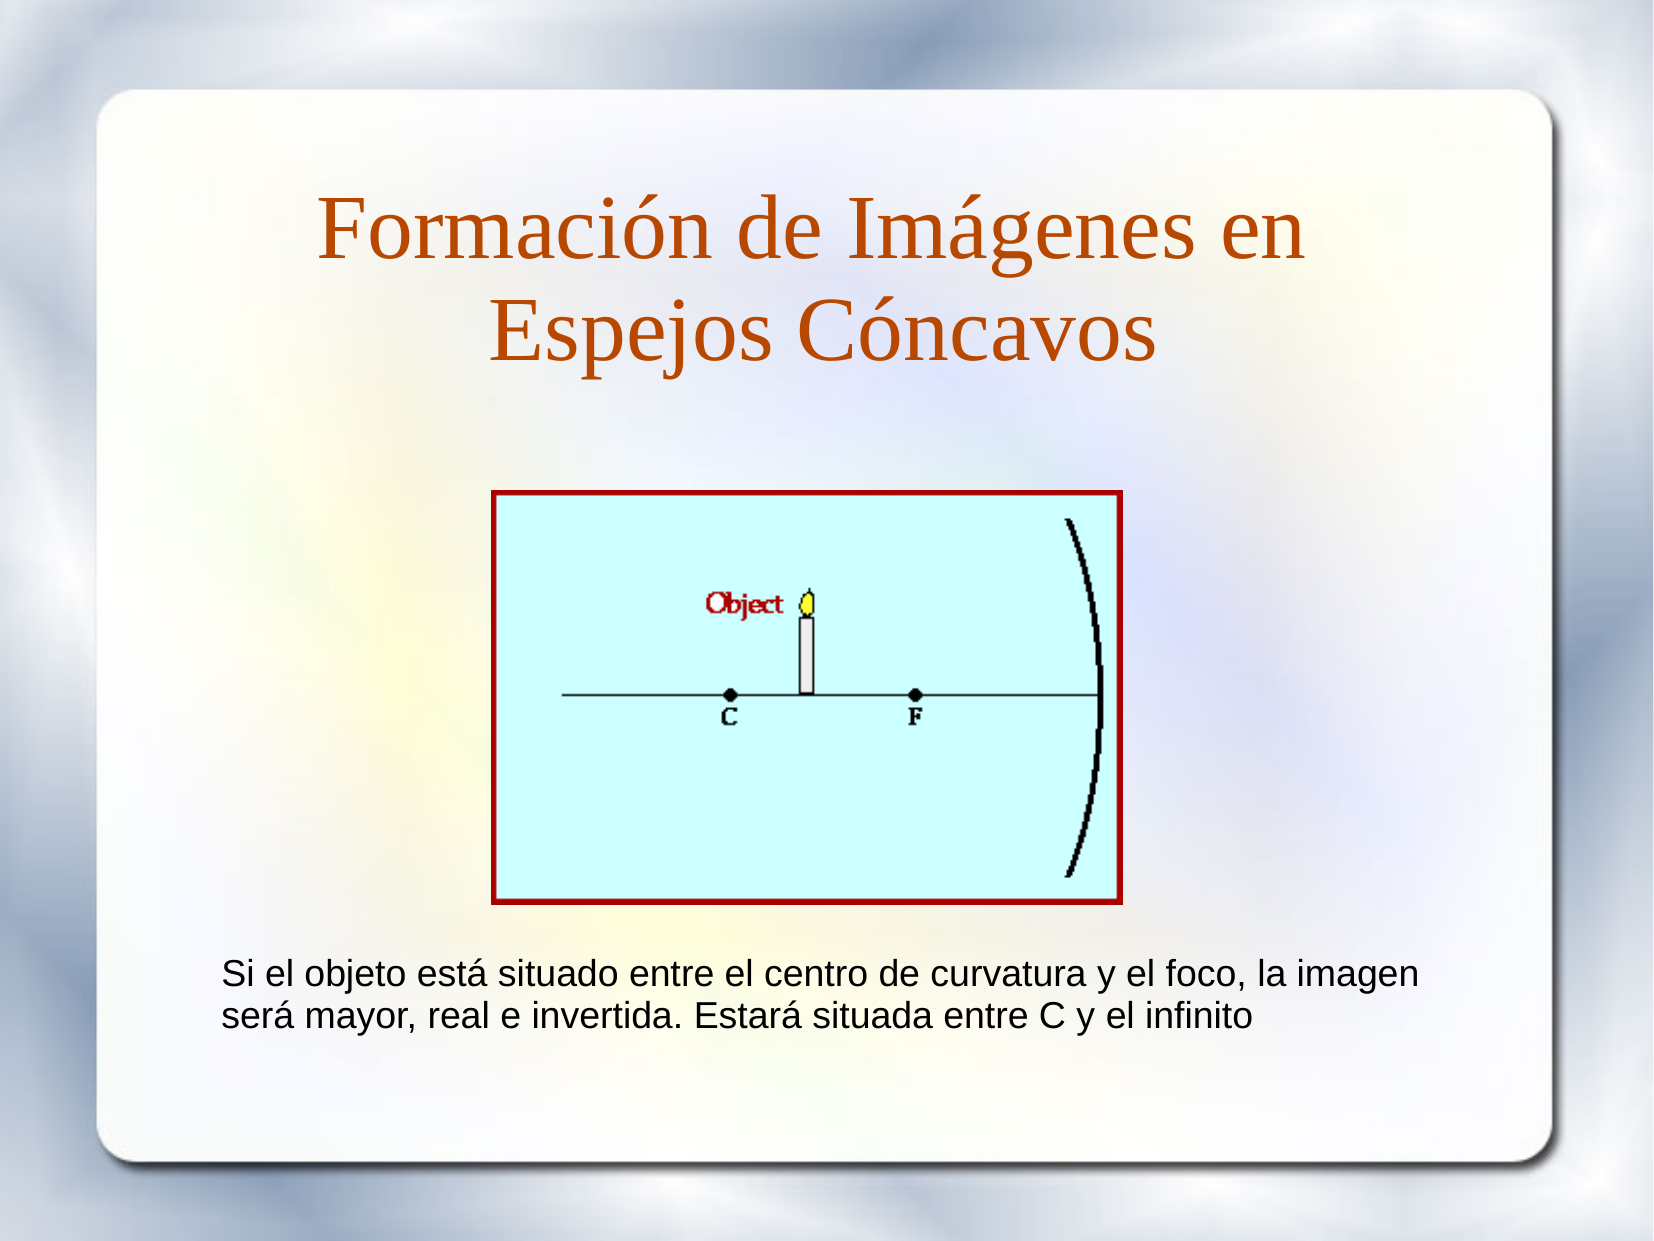

# Formación de Imágenes en Espejos Cóncavos
Si el objeto está situado entre el centro de curvatura y el foco, la imagen será mayor, real e invertida. Estará situada entre C y el infinito